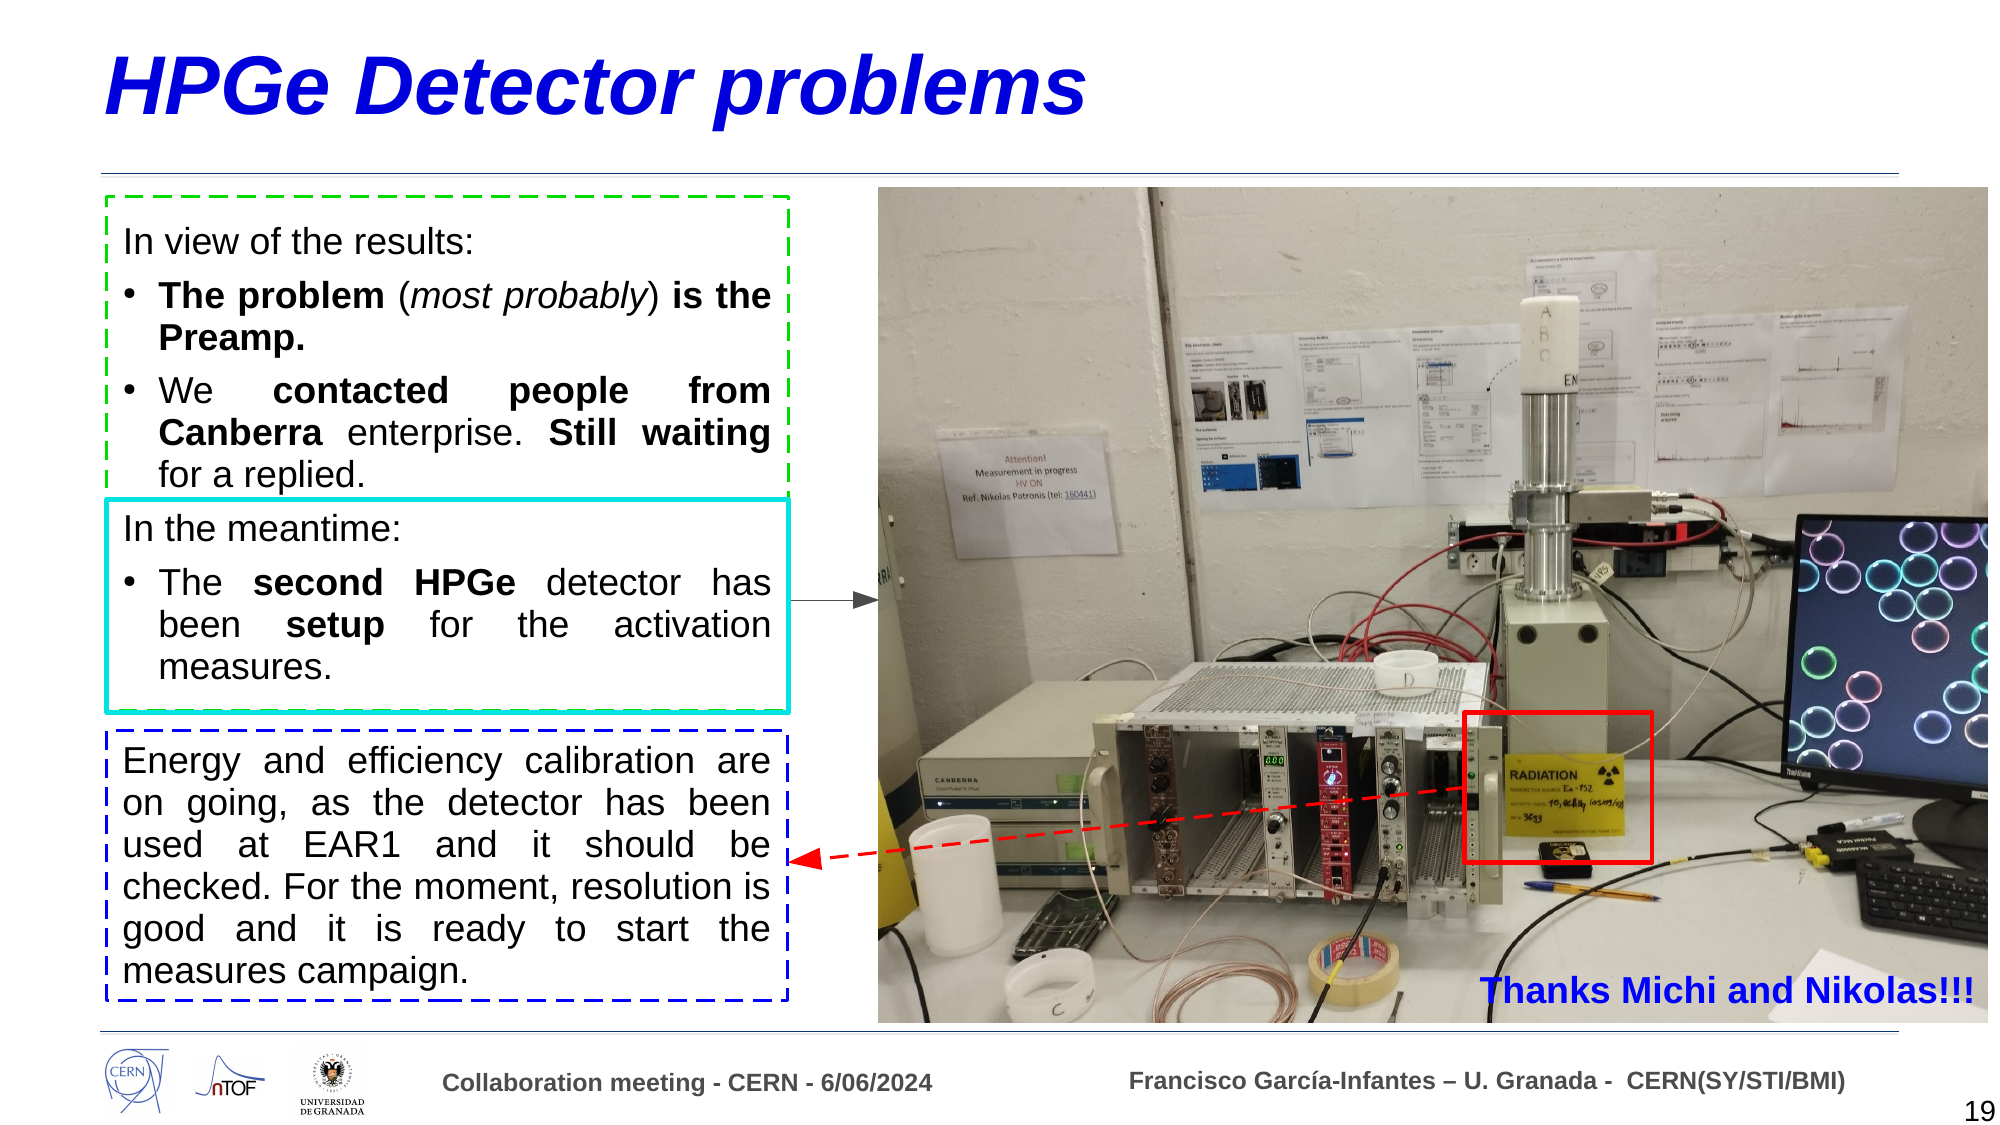

HPGe Detector problems
In view of the results:
The problem (most probably) is the Preamp.
We contacted people from Canberra enterprise. Still waiting for a replied.
In the meantime:
The second HPGe detector has been setup for the activation measures.
Energy and efficiency calibration are on going, as the detector has been used at EAR1 and it should be checked. For the moment, resolution is good and it is ready to start the measures campaign.
Thanks Michi and Nikolas!!!
Francisco García-Infantes – U. Granada - CERN(SY/STI/BMI)
Collaboration meeting - CERN - 6/06/2024
19